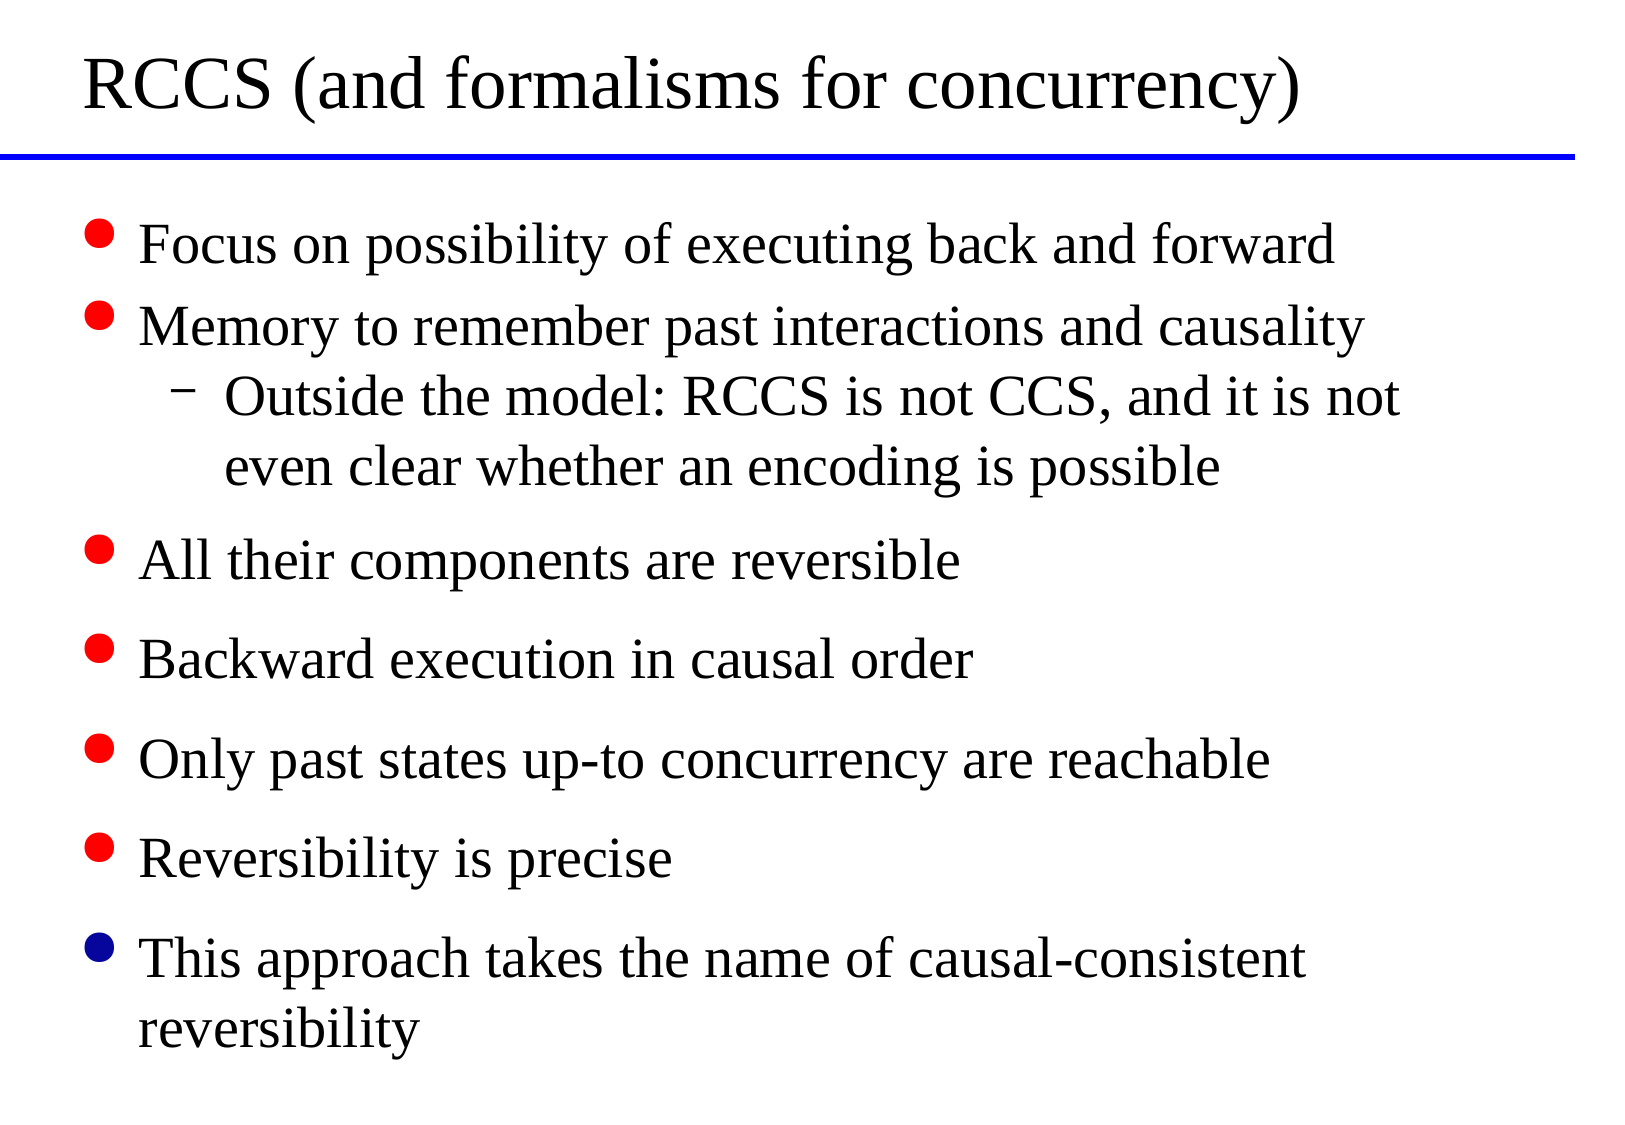

# RCCS (and formalisms for concurrency)
Focus on possibility of executing back and forward
Memory to remember past interactions and causality
Outside the model: RCCS is not CCS, and it is not even clear whether an encoding is possible
All their components are reversible
Backward execution in causal order
Only past states up-to concurrency are reachable
Reversibility is precise
This approach takes the name of causal-consistent reversibility